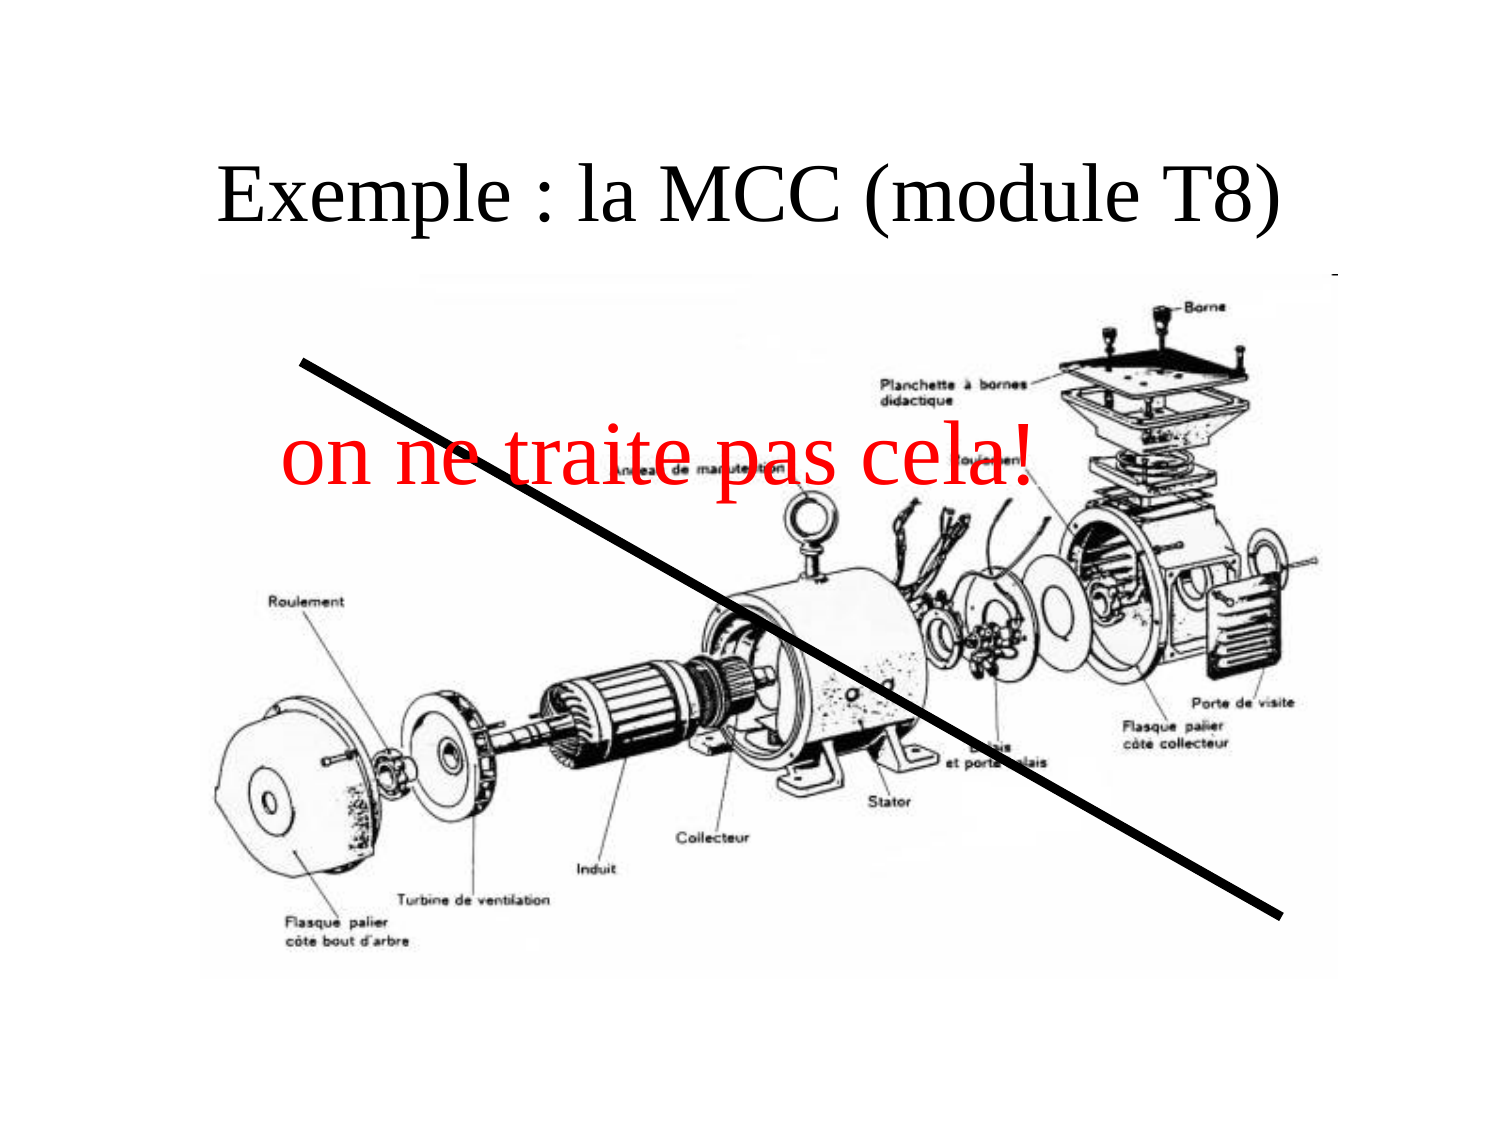

# Exemple : la MCC (module T8)
on ne traite pas cela!